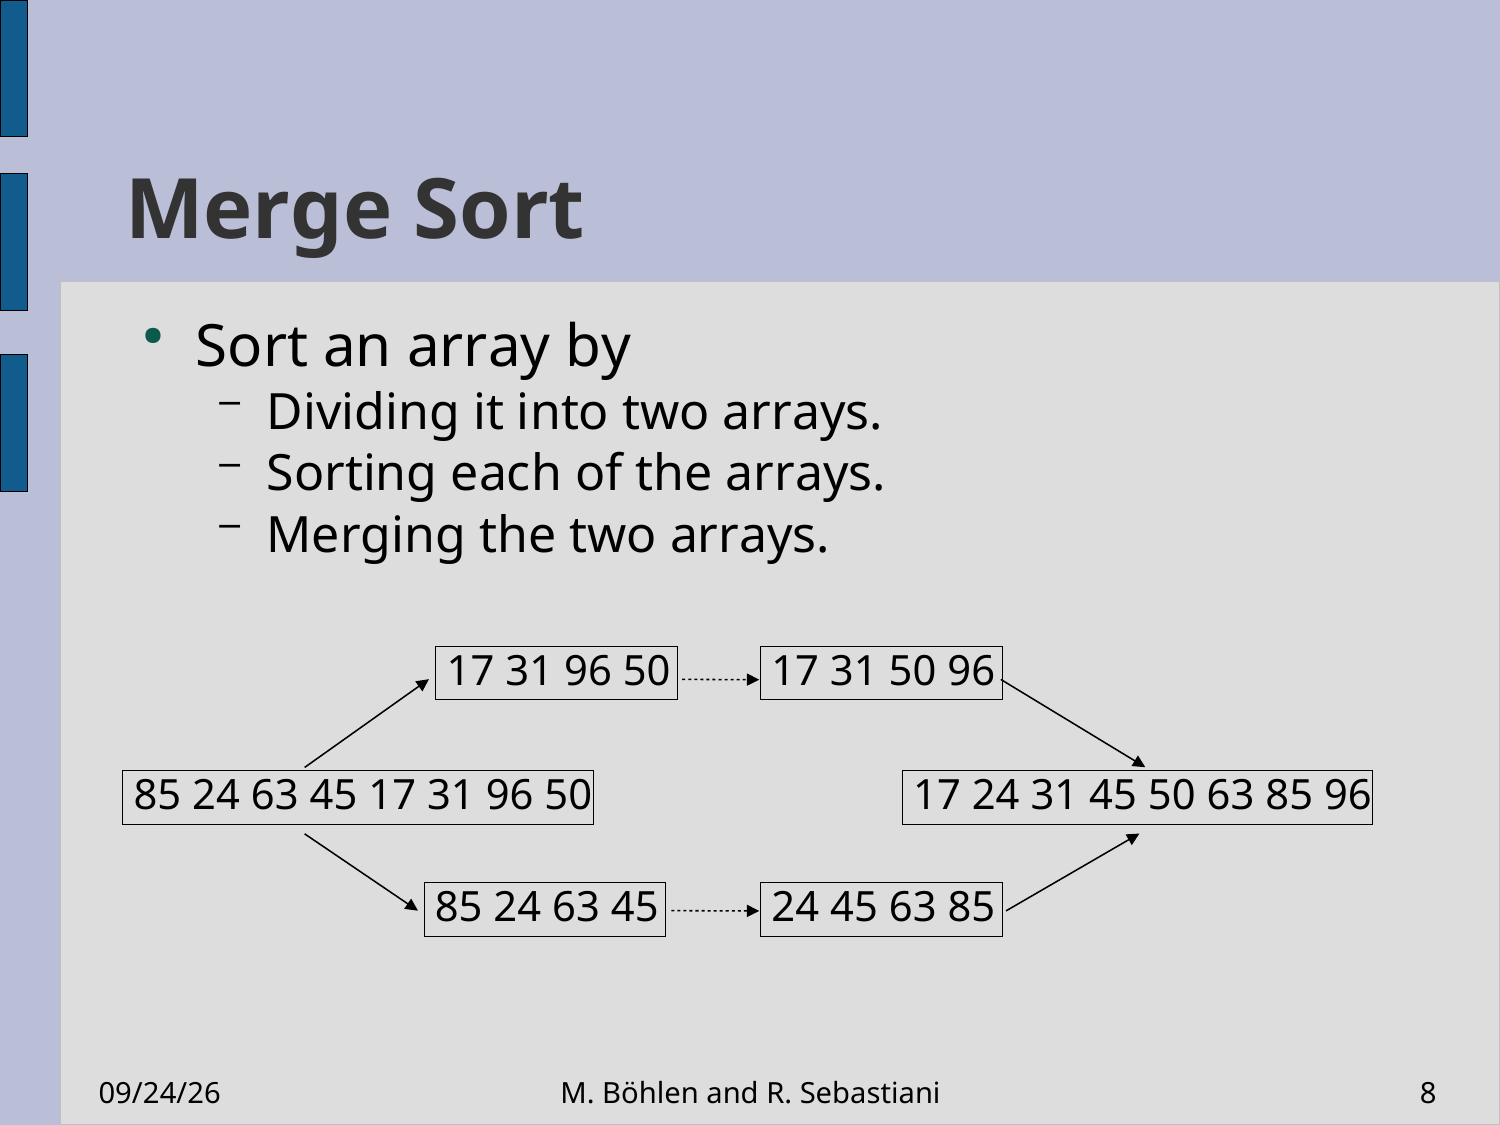

# Merge Sort
Sort an array by
Dividing it into two arrays.
Sorting each of the arrays.
Merging the two arrays.
 17 31 96 50
 17 31 50 96
 17 24 31 45 50 63 85 96
 85 24 63 45 17 31 96 50
 85 24 63 45
 24 45 63 85
M. Böhlen and R. Sebastiani
8